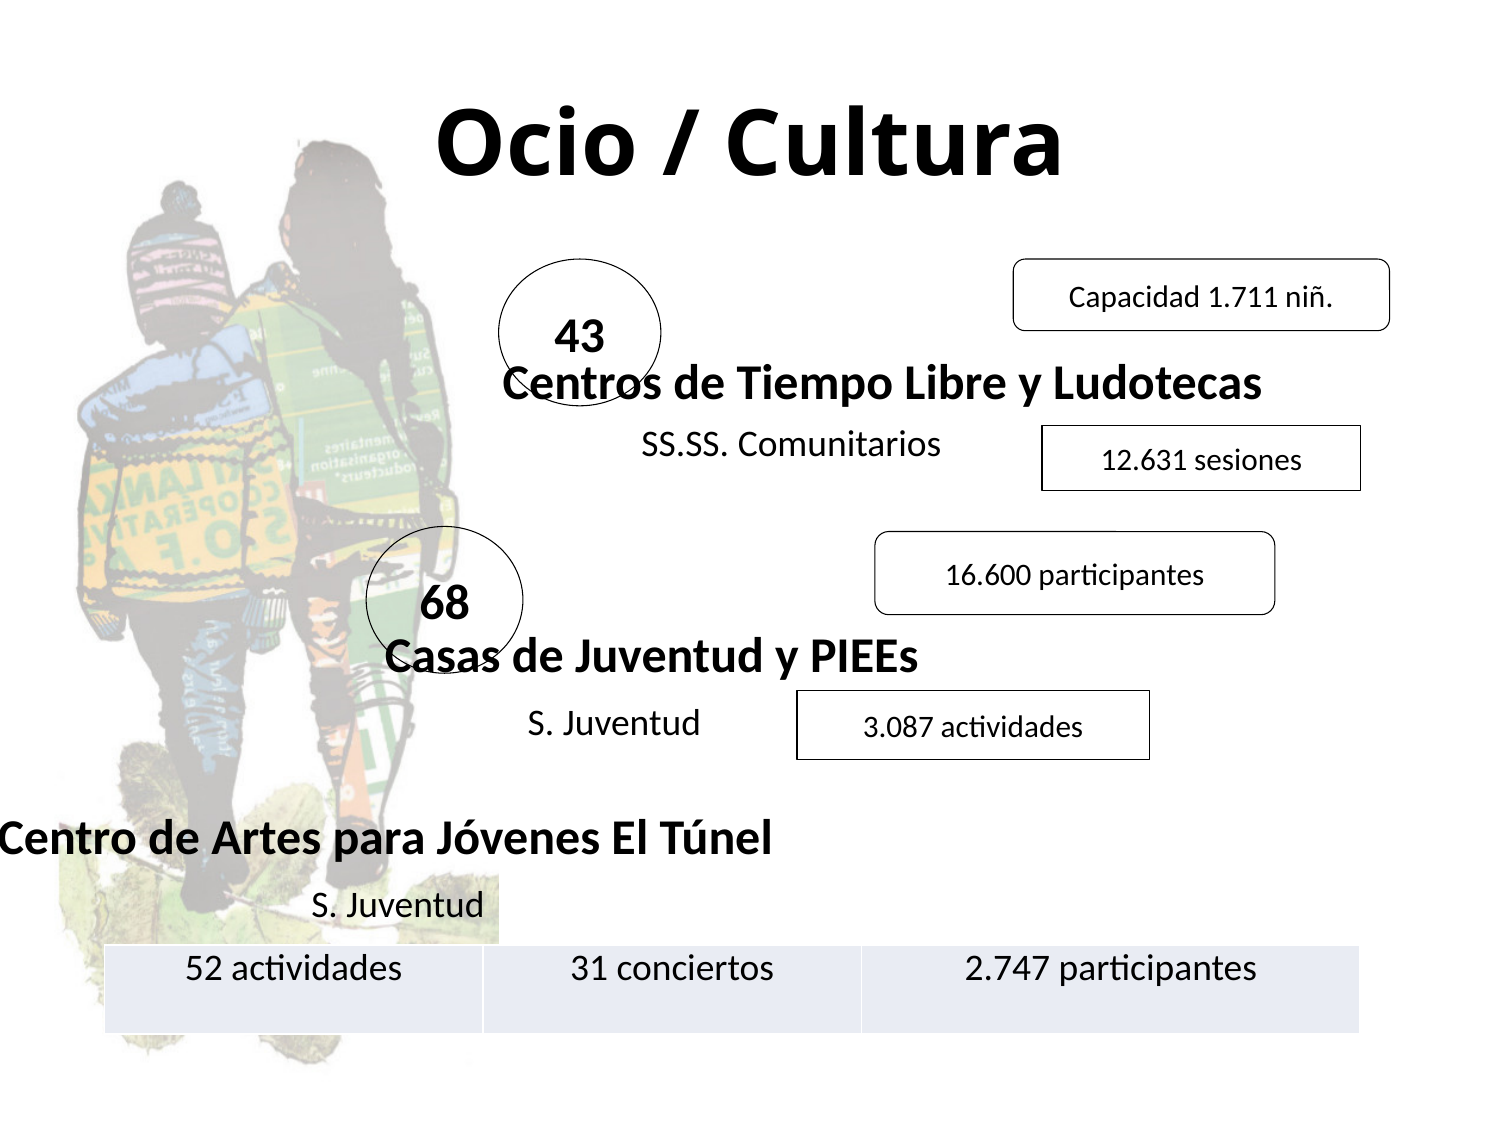

Ocio / Cultura
43
Capacidad 1.711 niñ.
 Centros de Tiempo Libre y Ludotecas
SS.SS. Comunitarios
12.631 sesiones
68
16.600 participantes
Casas de Juventud y PIEEs
S. Juventud
3.087 actividades
Centro de Artes para Jóvenes El Túnel
S. Juventud
| 52 actividades | 31 conciertos | 2.747 participantes |
| --- | --- | --- |